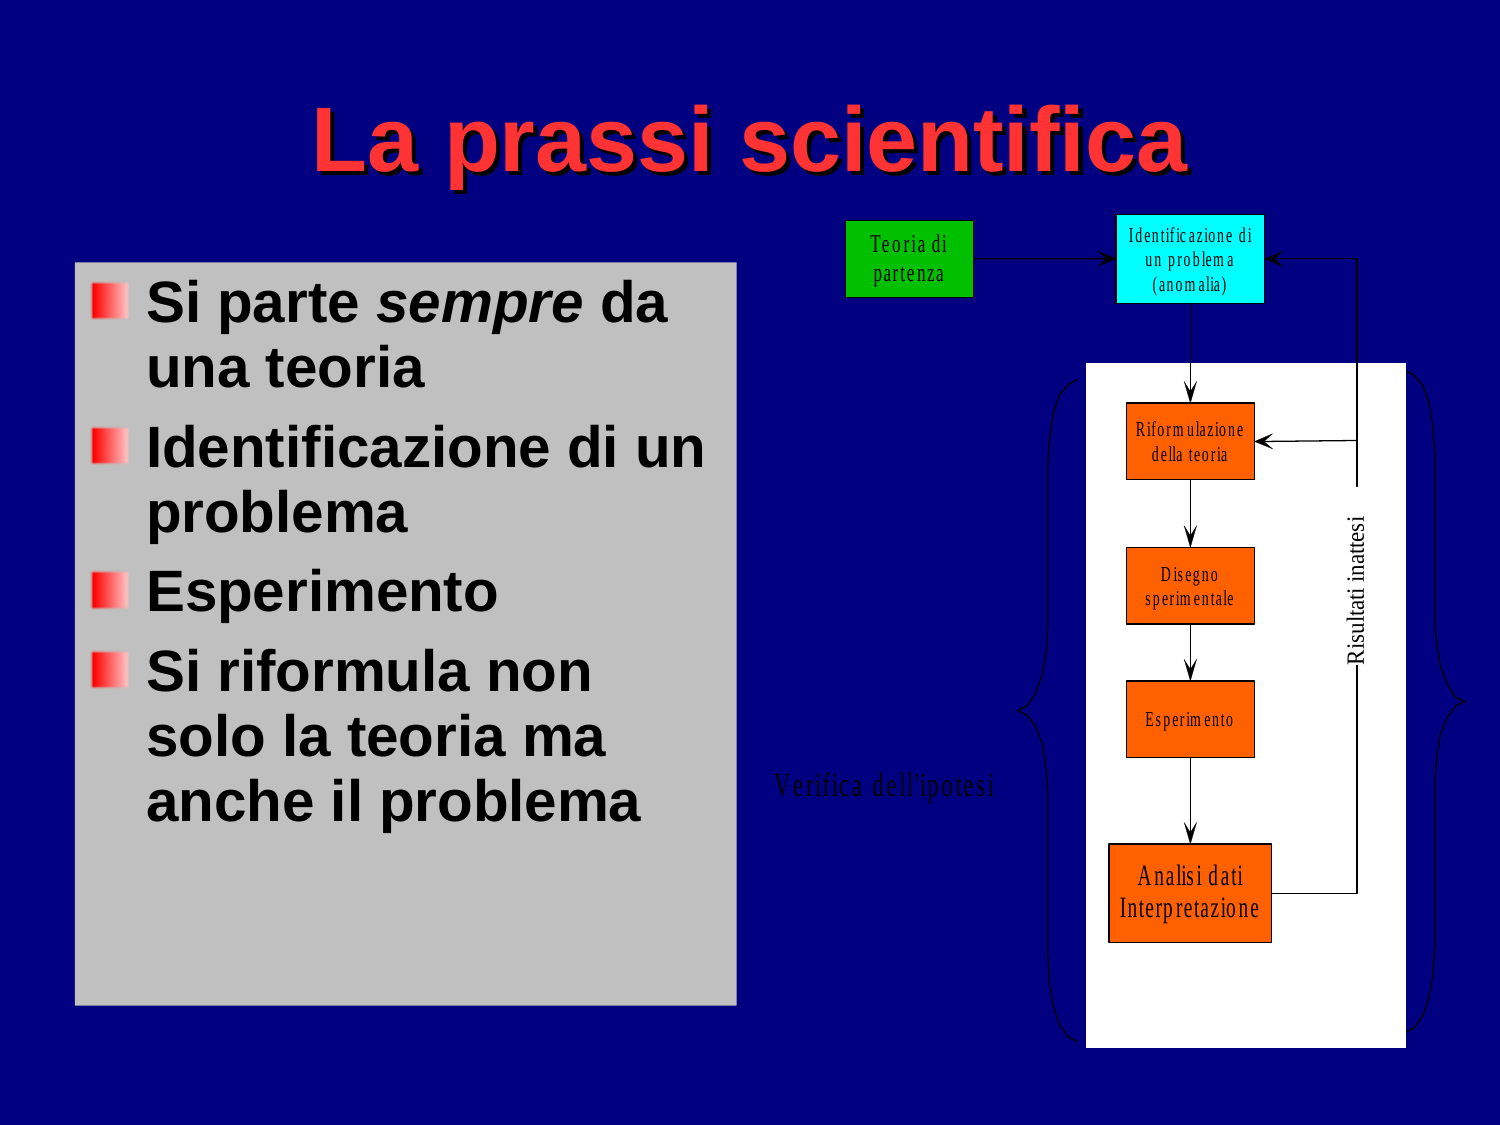

# La prassi scientifica
Si parte sempre da una teoria
Identificazione di un problema
Esperimento
Si riformula non solo la teoria ma anche il problema